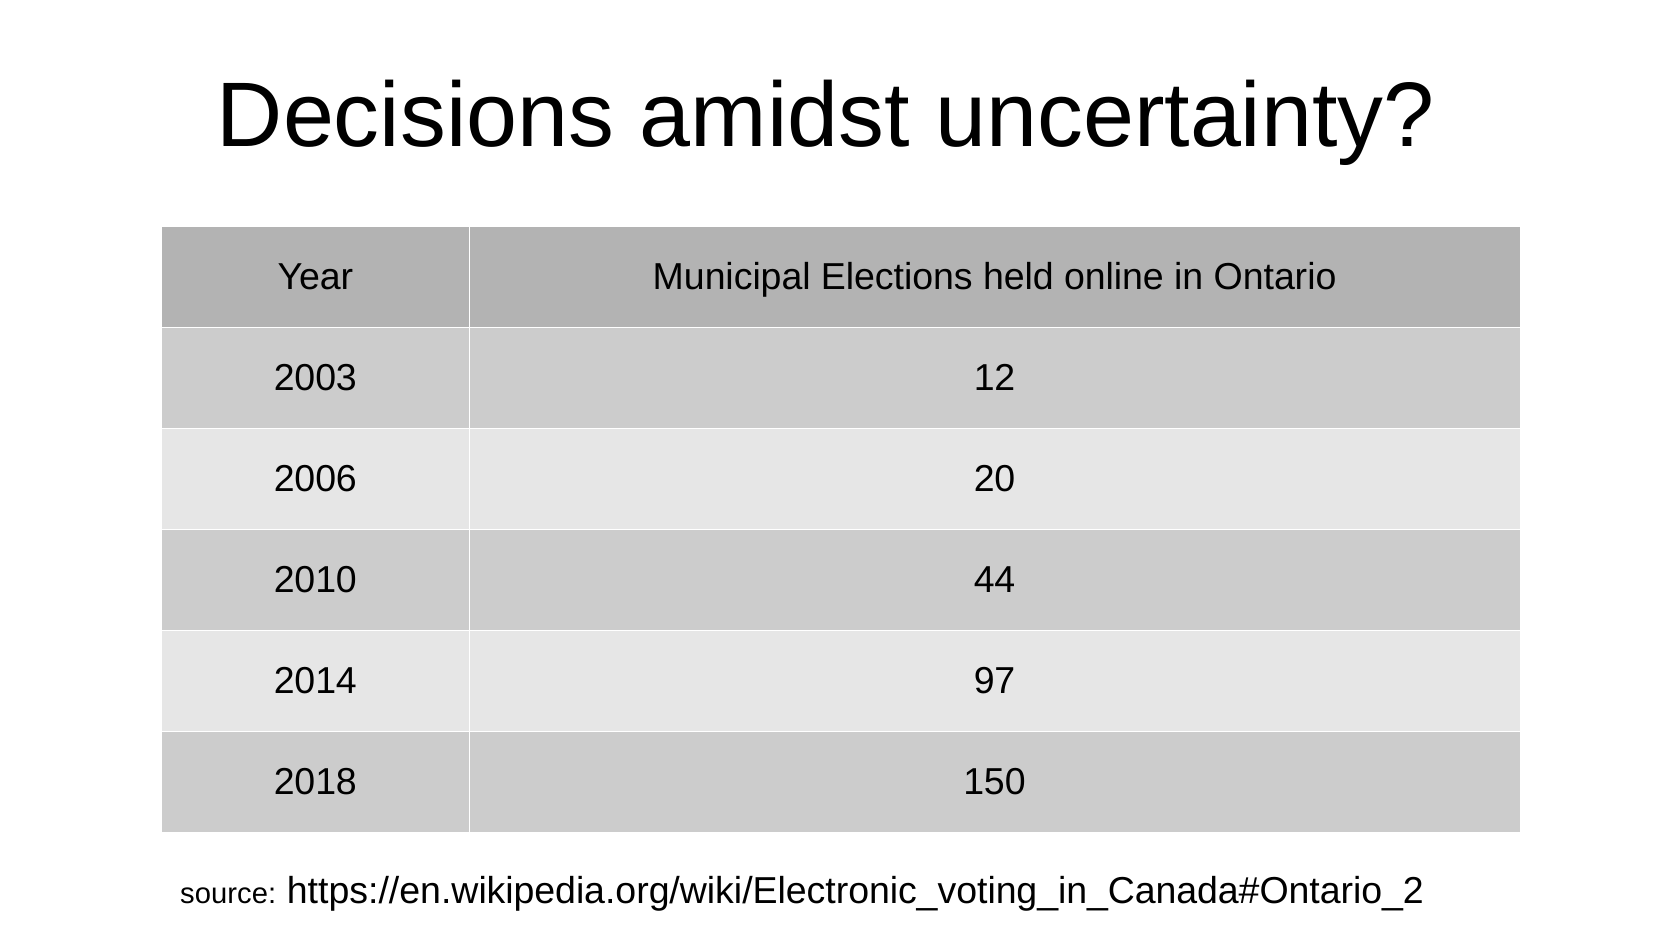

# Decisions amidst uncertainty?
| Year | Municipal Elections held online in Ontario |
| --- | --- |
| 2003 | 12 |
| 2006 | 20 |
| 2010 | 44 |
| 2014 | 97 |
| 2018 | 150 |
source: https://en.wikipedia.org/wiki/Electronic_voting_in_Canada#Ontario_2